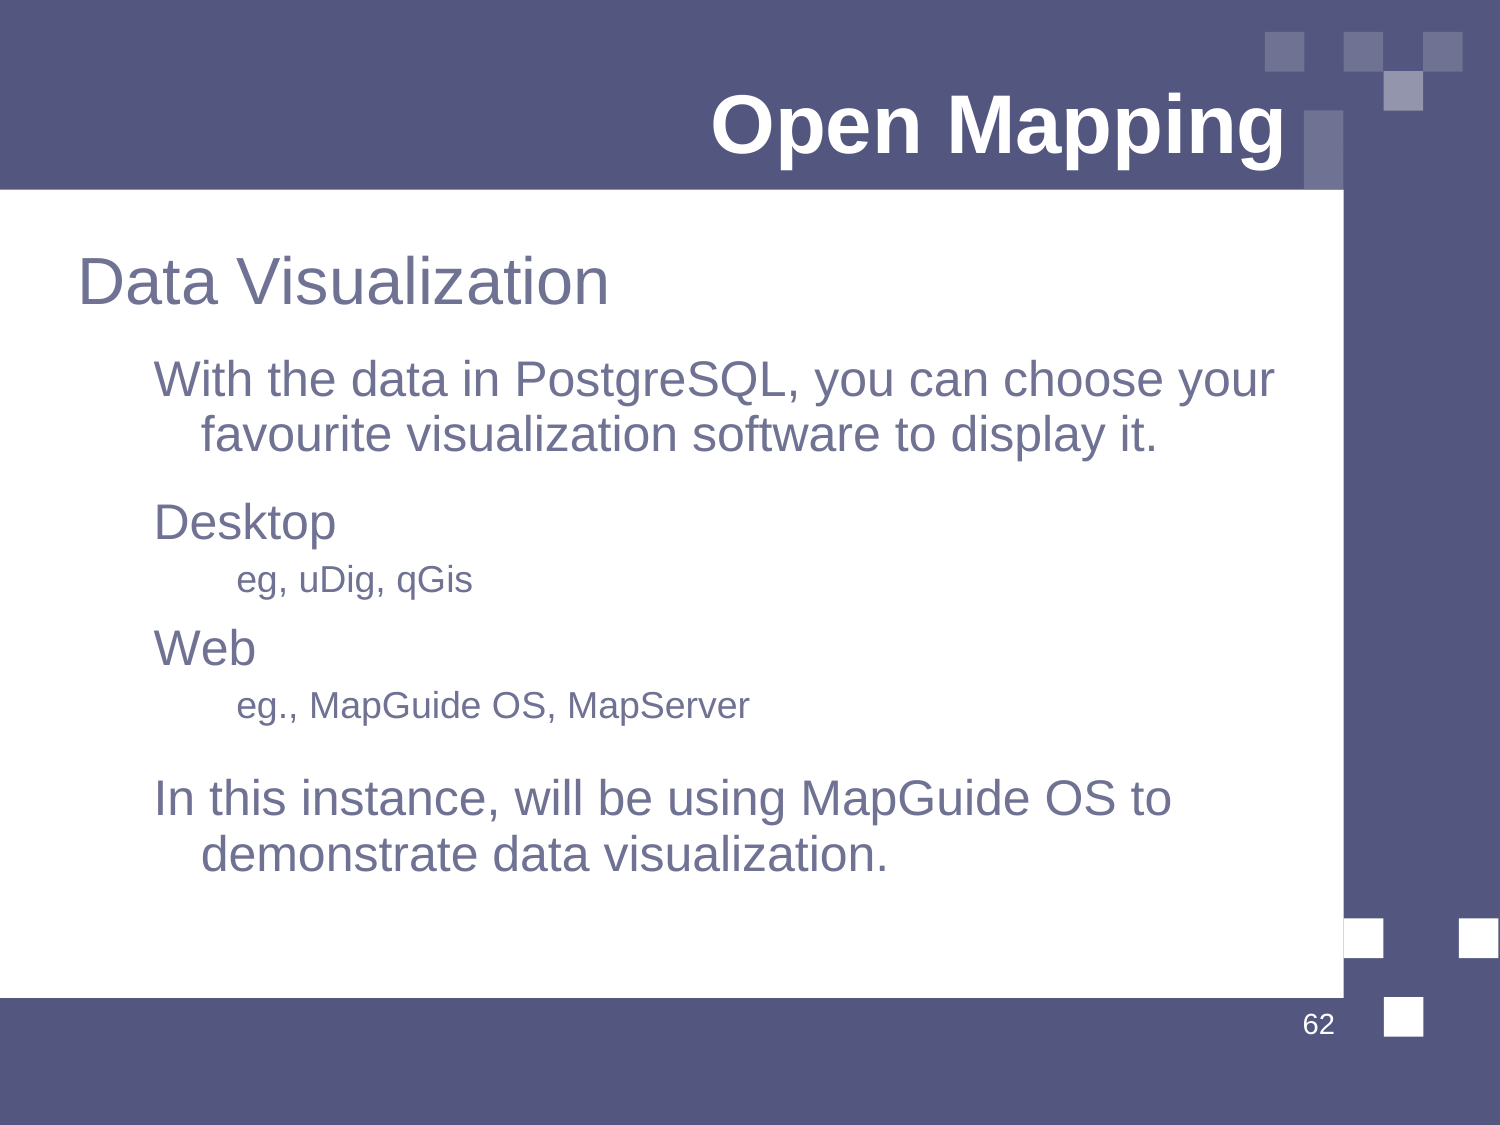

# Open Mapping
 Data Visualization
With the data in PostgreSQL, you can choose your favourite visualization software to display it.
Desktop
eg, uDig, qGis
Web
eg., MapGuide OS, MapServer
In this instance, will be using MapGuide OS to demonstrate data visualization.
62